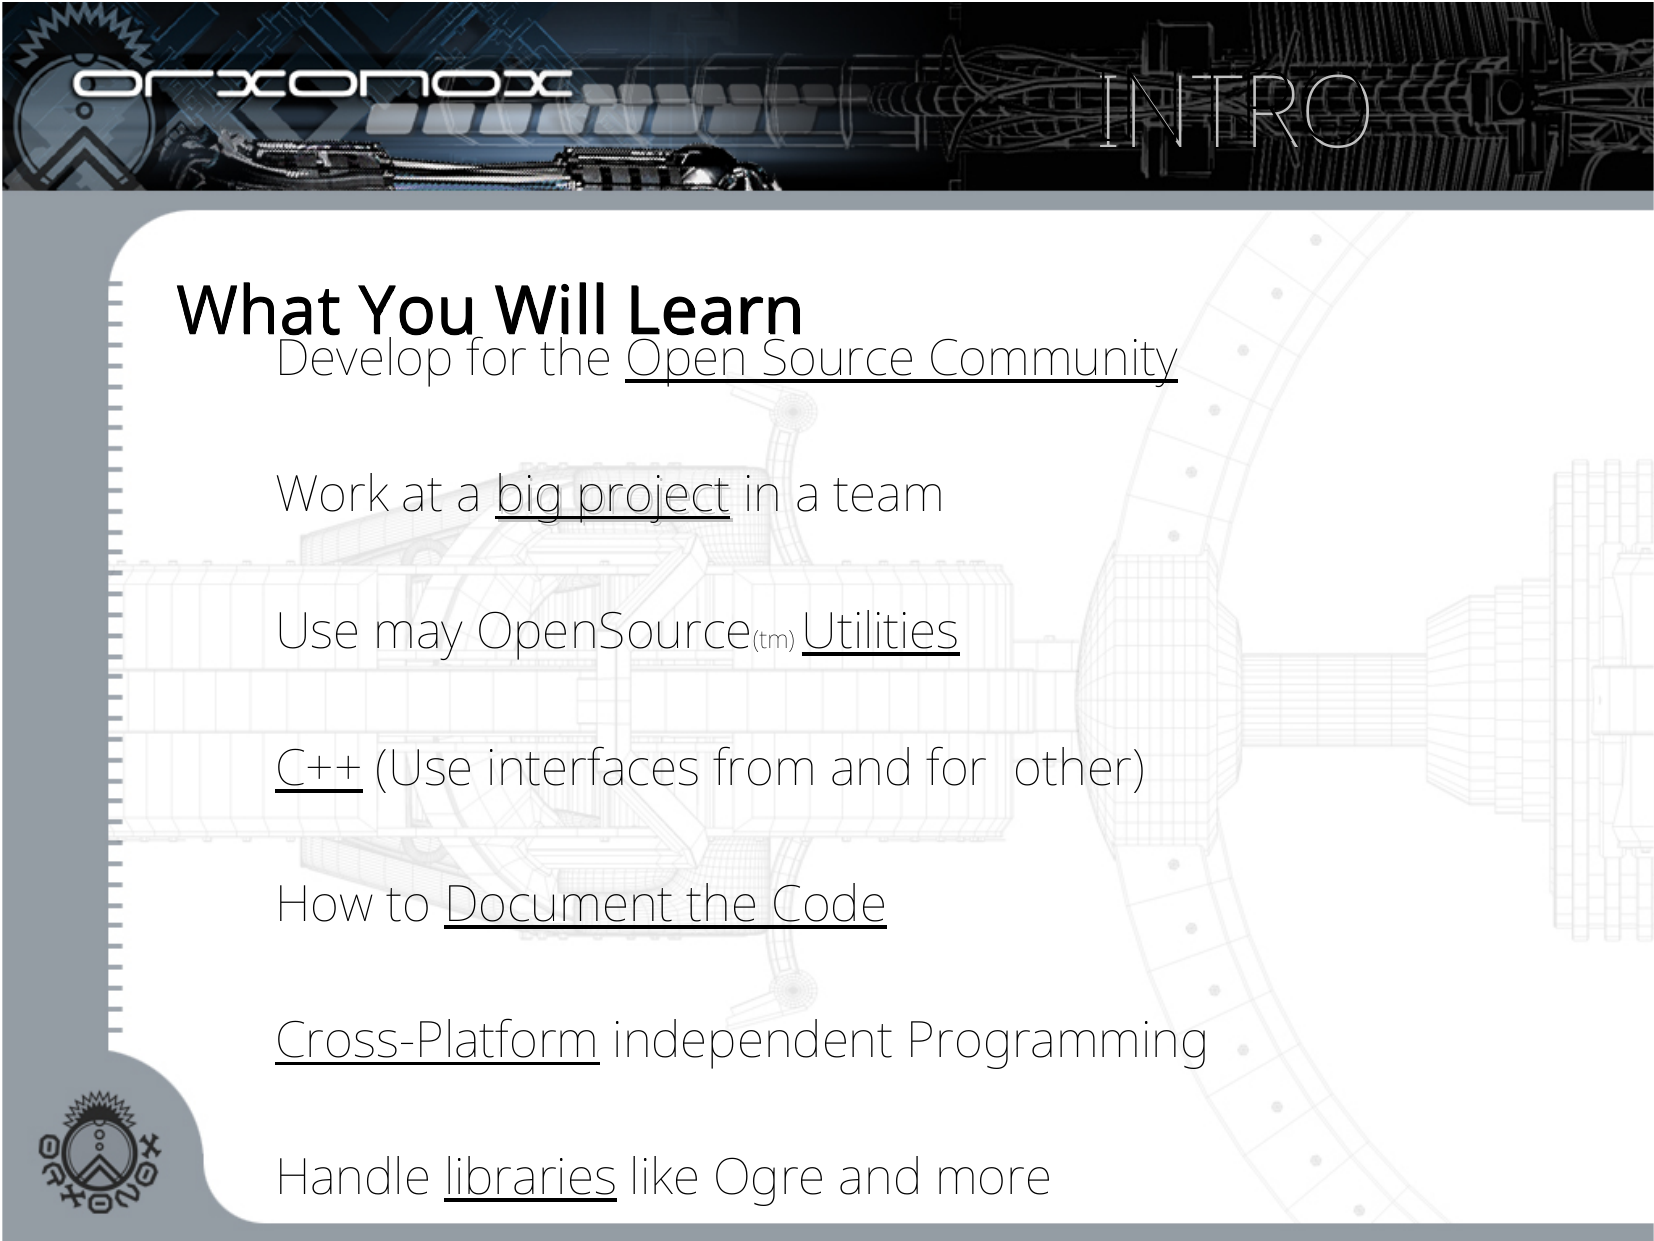

INTRO
What You Will Learn
Develop for the Open Source Community
Work at a big project in a team
Use may OpenSource(tm) Utilities
C++ (Use interfaces from and for other)
How to Document the Code
Cross-Platform independent Programming
Handle libraries like Ogre and more
Model(l)ing and texturing